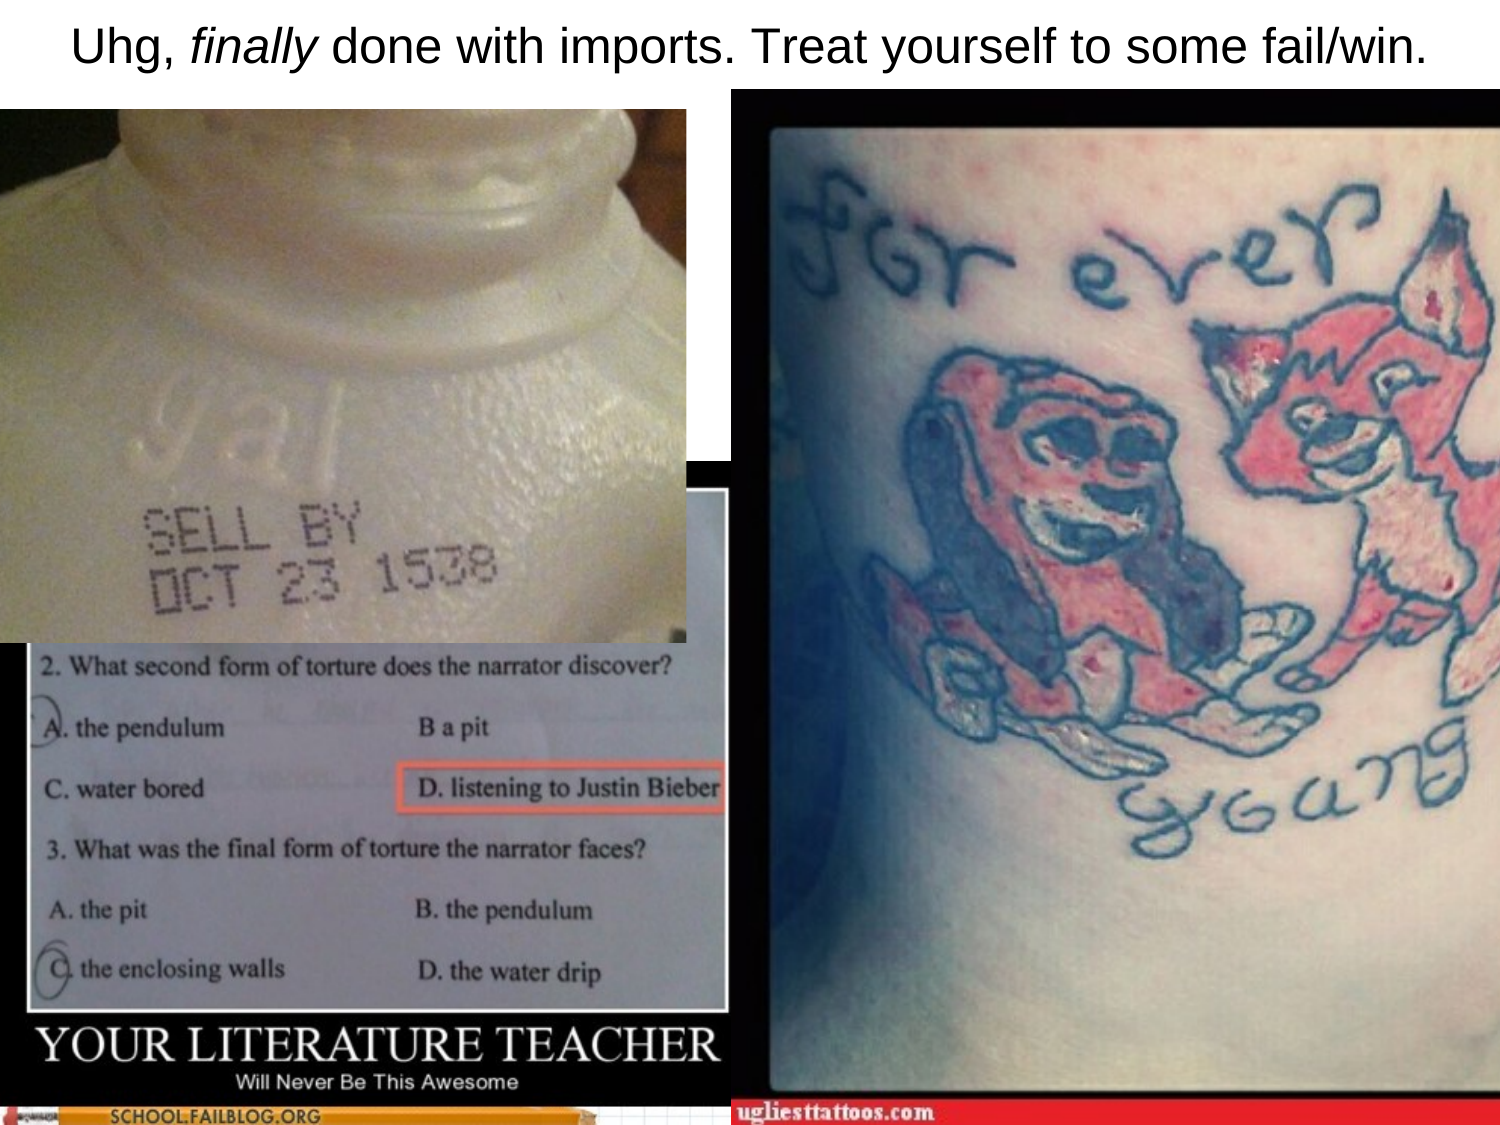

# Uhg, finally done with imports. Treat yourself to some fail/win.
See notes for citation